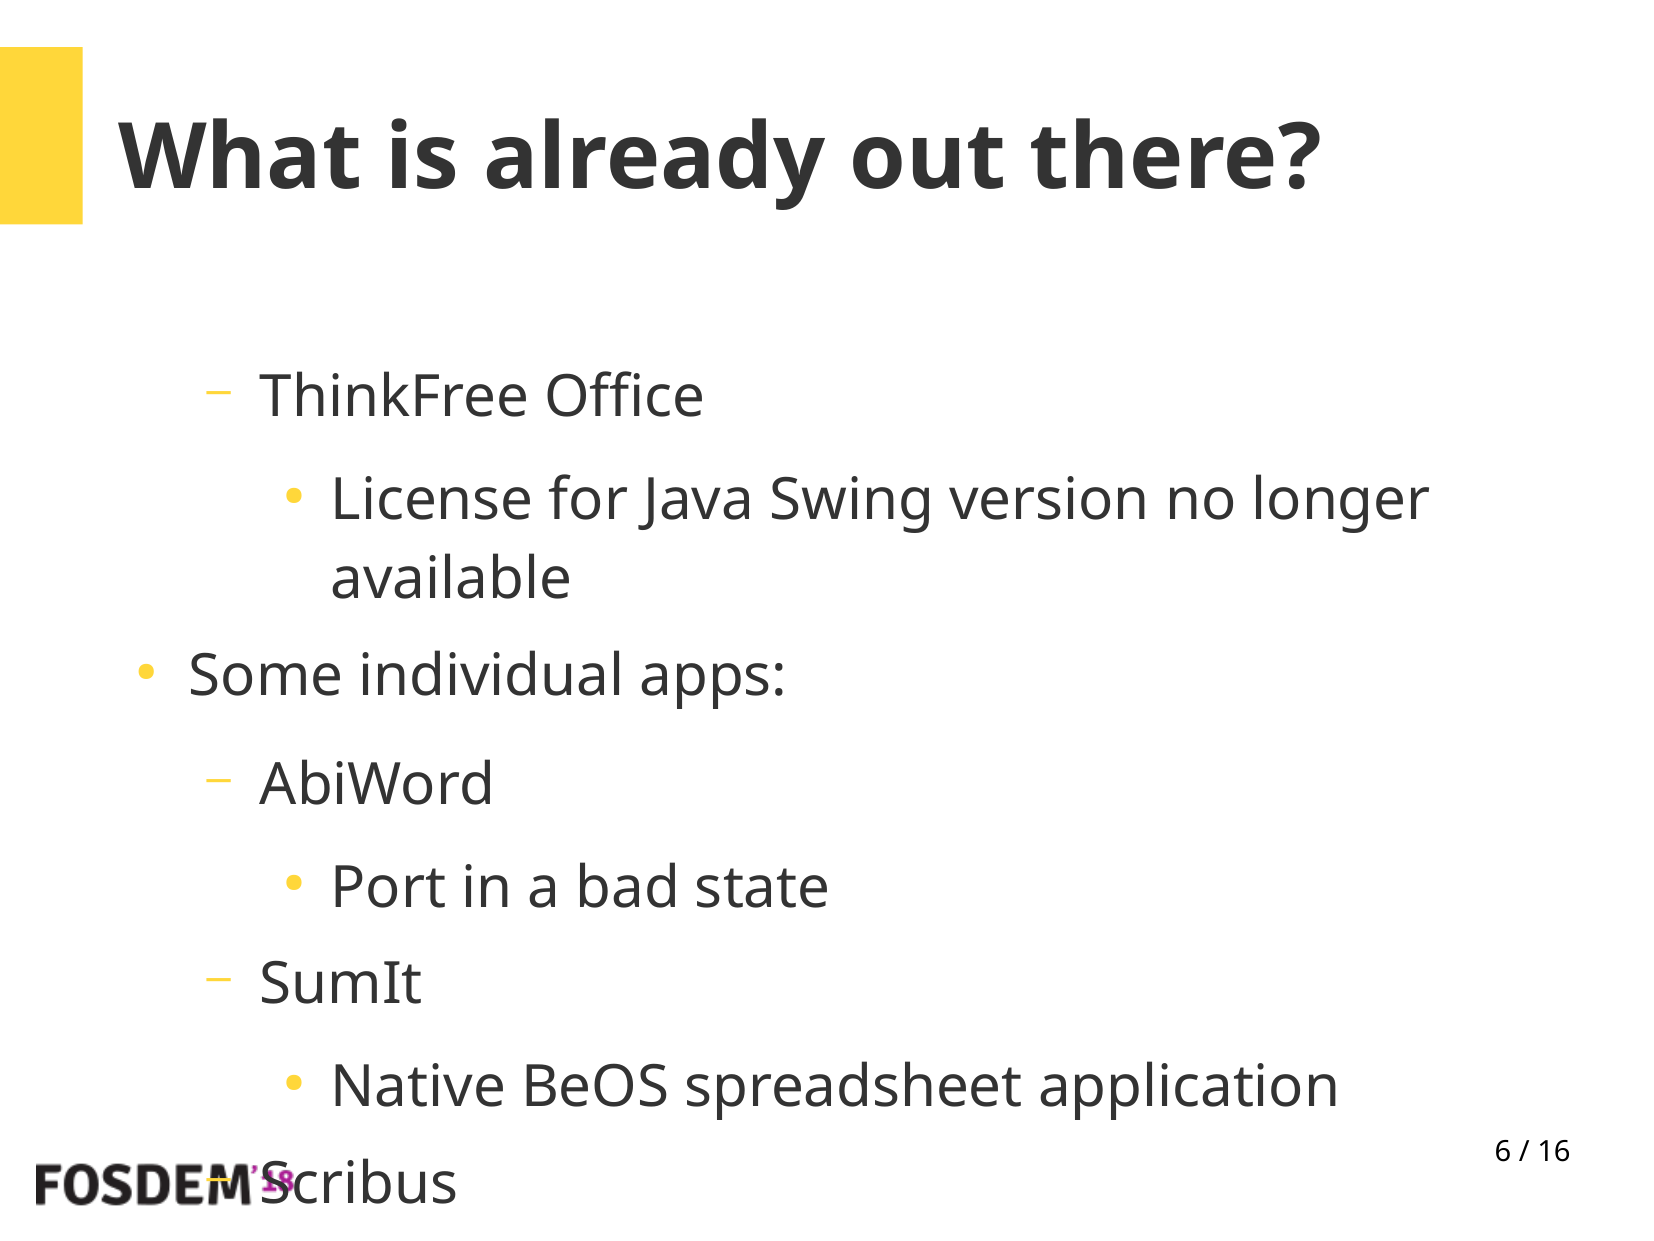

# What is already out there?
ThinkFree Office
License for Java Swing version no longer available
Some individual apps:
AbiWord
Port in a bad state
SumIt
Native BeOS spreadsheet application
Scribus
6